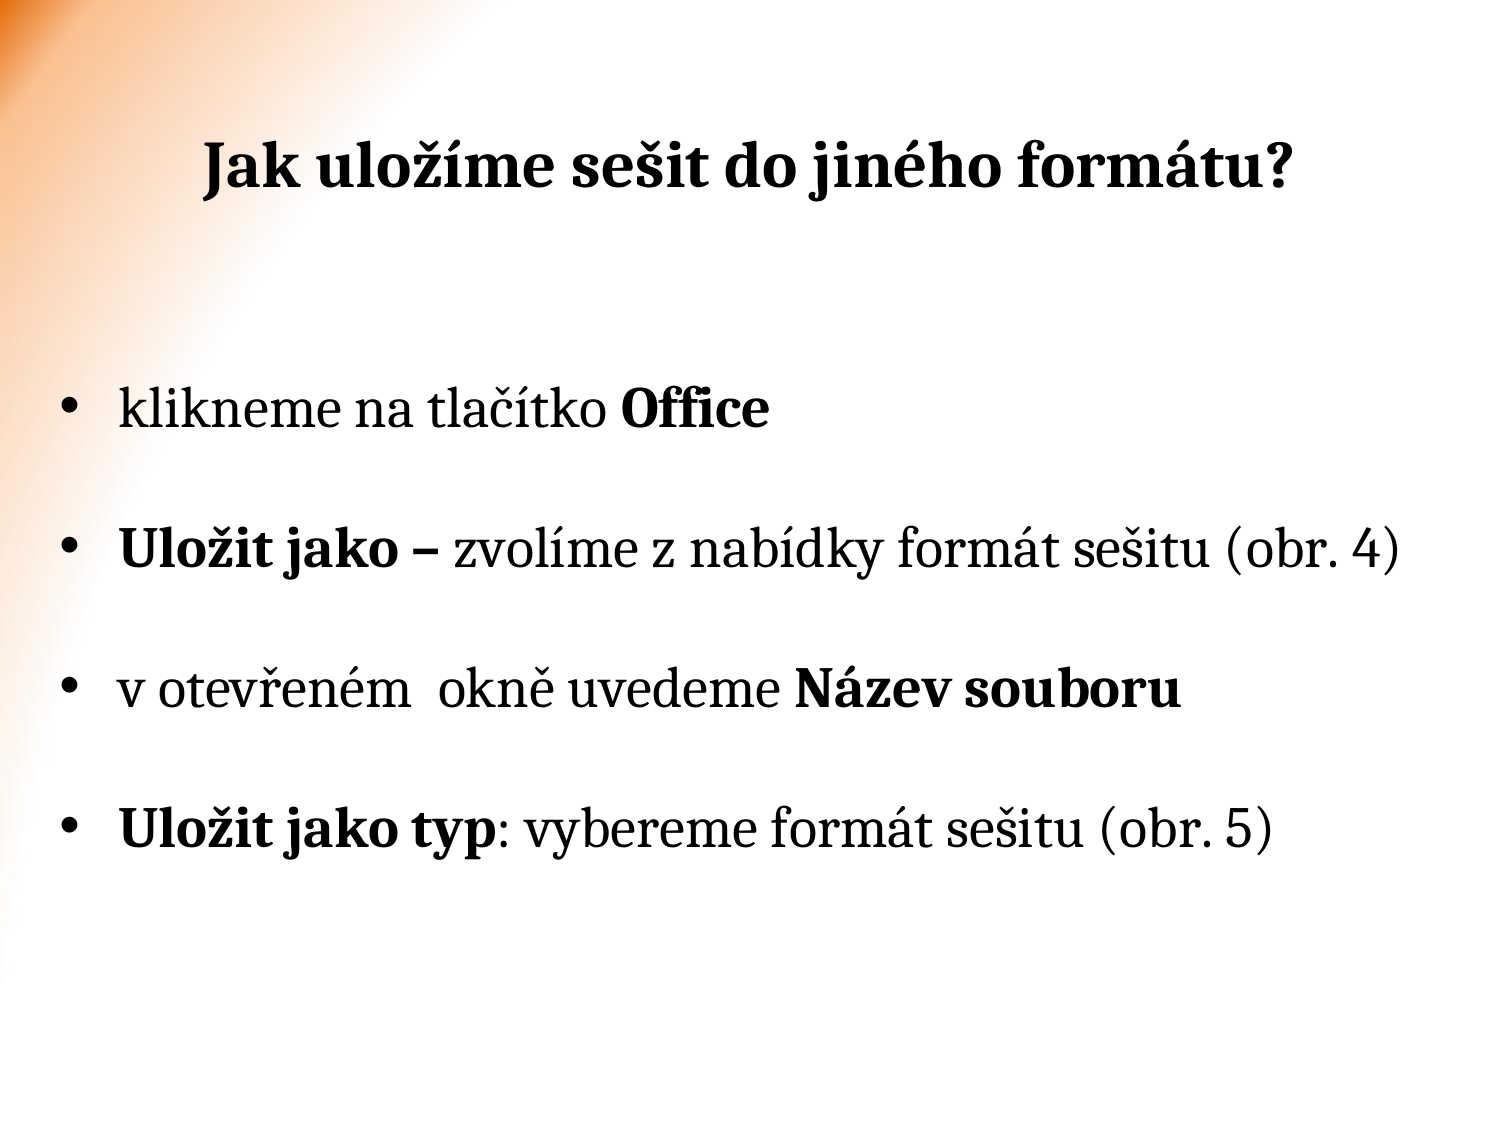

Jak uložíme sešit do jiného formátu?
klikneme na tlačítko Office
Uložit jako – zvolíme z nabídky formát sešitu (obr. 4)
v otevřeném okně uvedeme Název souboru
Uložit jako typ: vybereme formát sešitu (obr. 5)